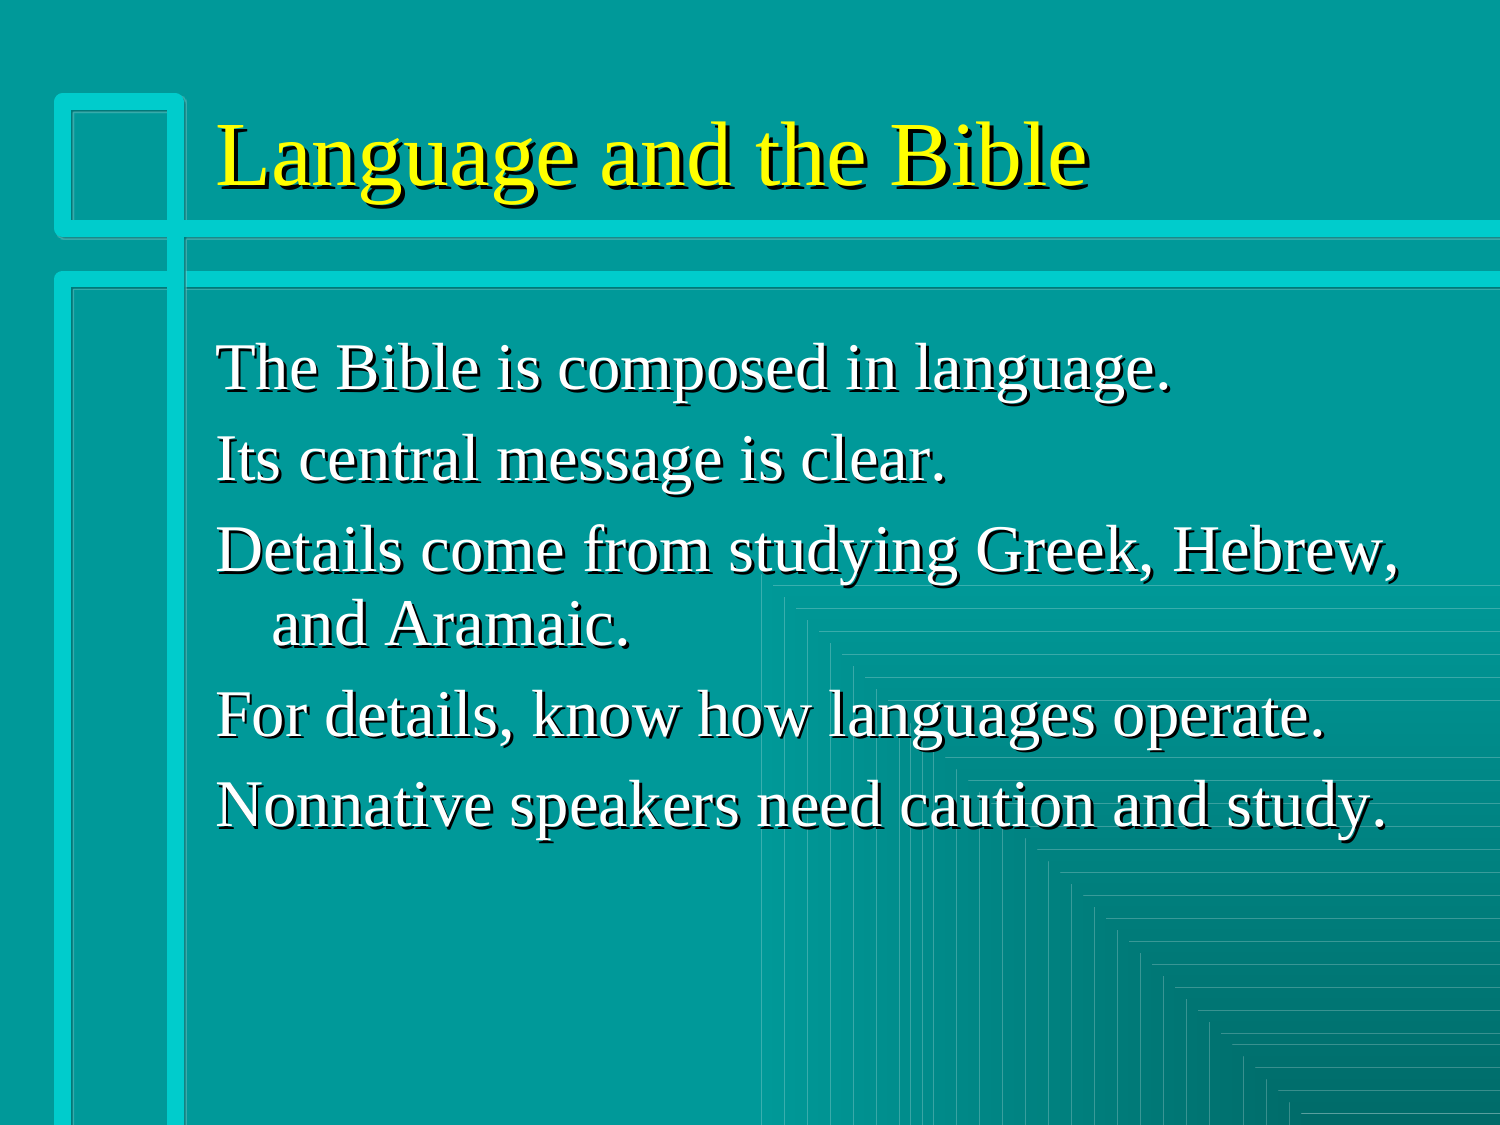

# Language and the Bible
The Bible is composed in language.
Its central message is clear.
Details come from studying Greek, Hebrew, and Aramaic.
For details, know how languages operate.
Nonnative speakers need caution and study.